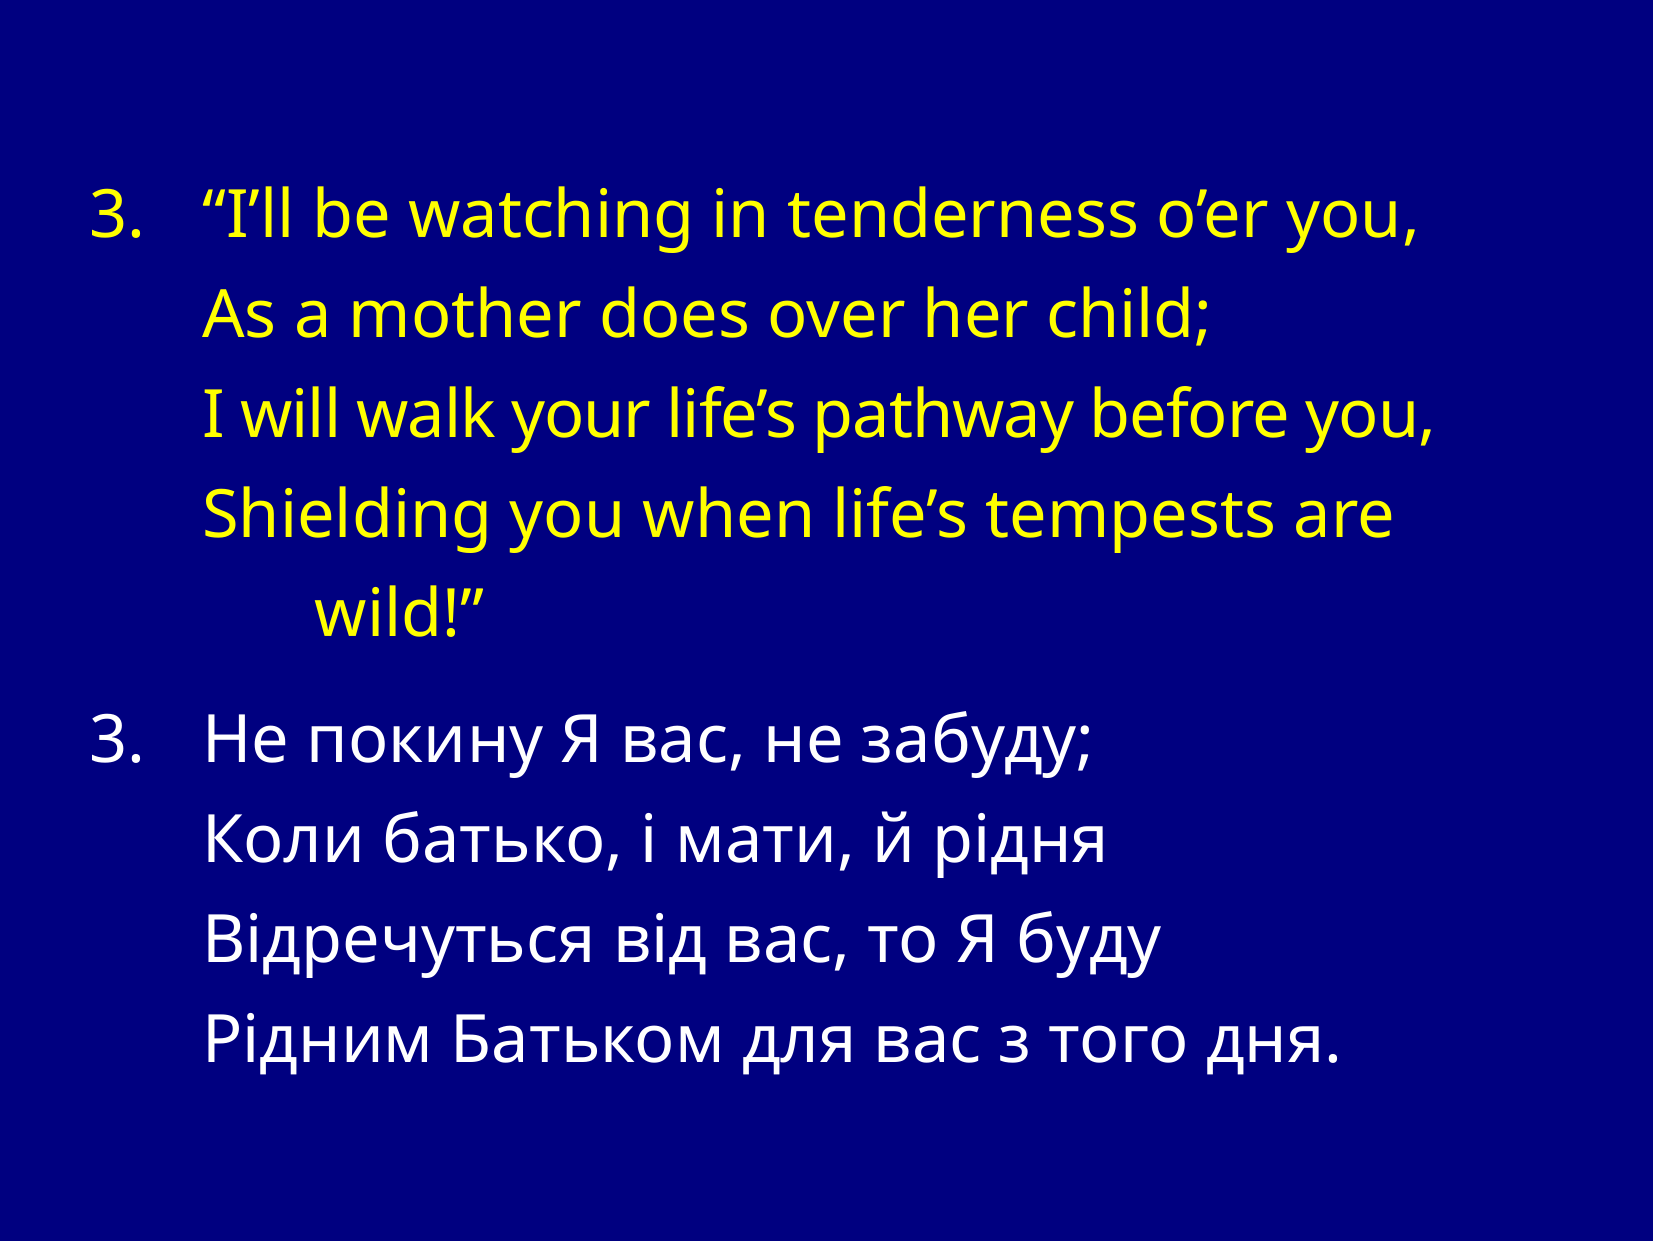

3.	“I’ll be watching in tenderness o’er you,
	As a mother does over her child;
	I will walk your life’s pathway before you,
	Shielding you when life’s tempests are
		wild!”
3.	Не покину Я вас, не забуду;
	Коли батько, і мати, й рідня
	Відречуться від вас, то Я буду
	Рідним Батьком для вас з того дня.